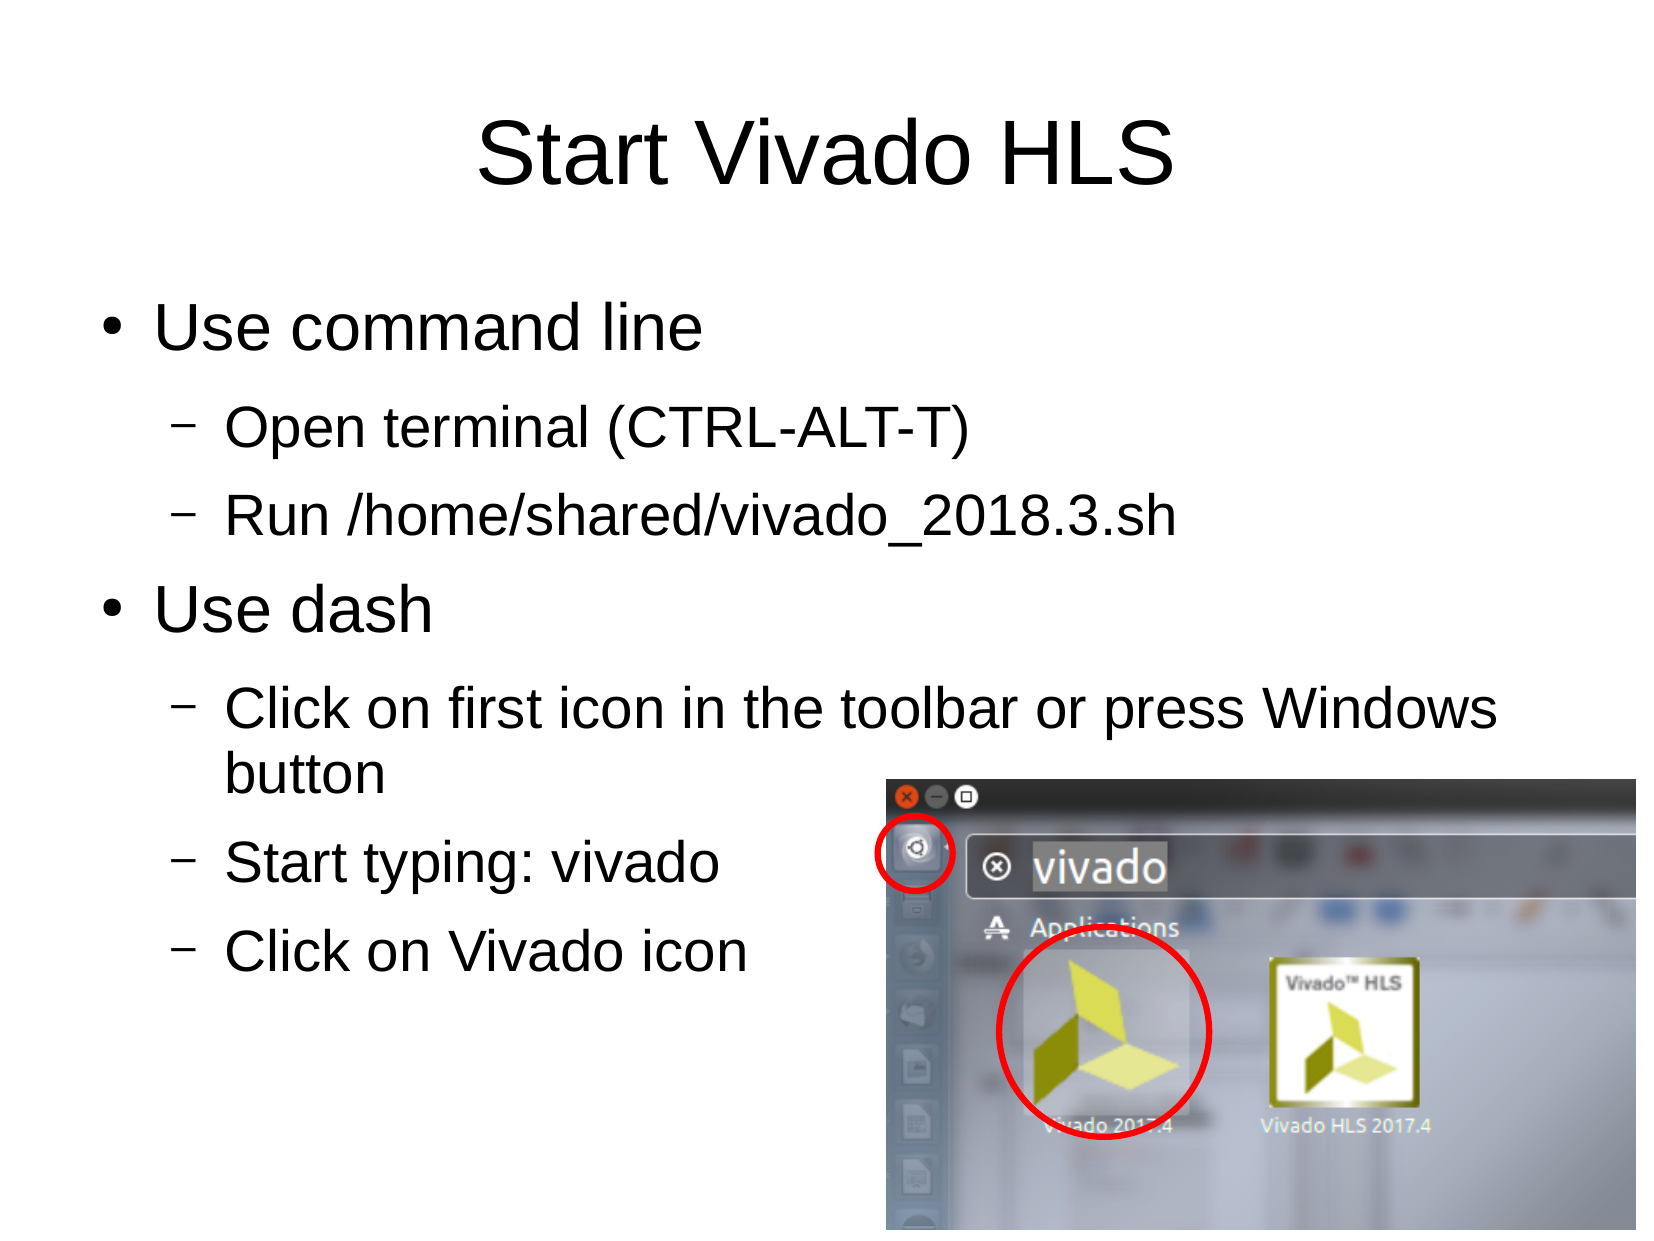

# Start Vivado HLS
Use command line
Open terminal (CTRL-ALT-T)
Run /home/shared/vivado_2018.3.sh
Use dash
Click on first icon in the toolbar or press Windows button
Start typing: vivado
Click on Vivado icon